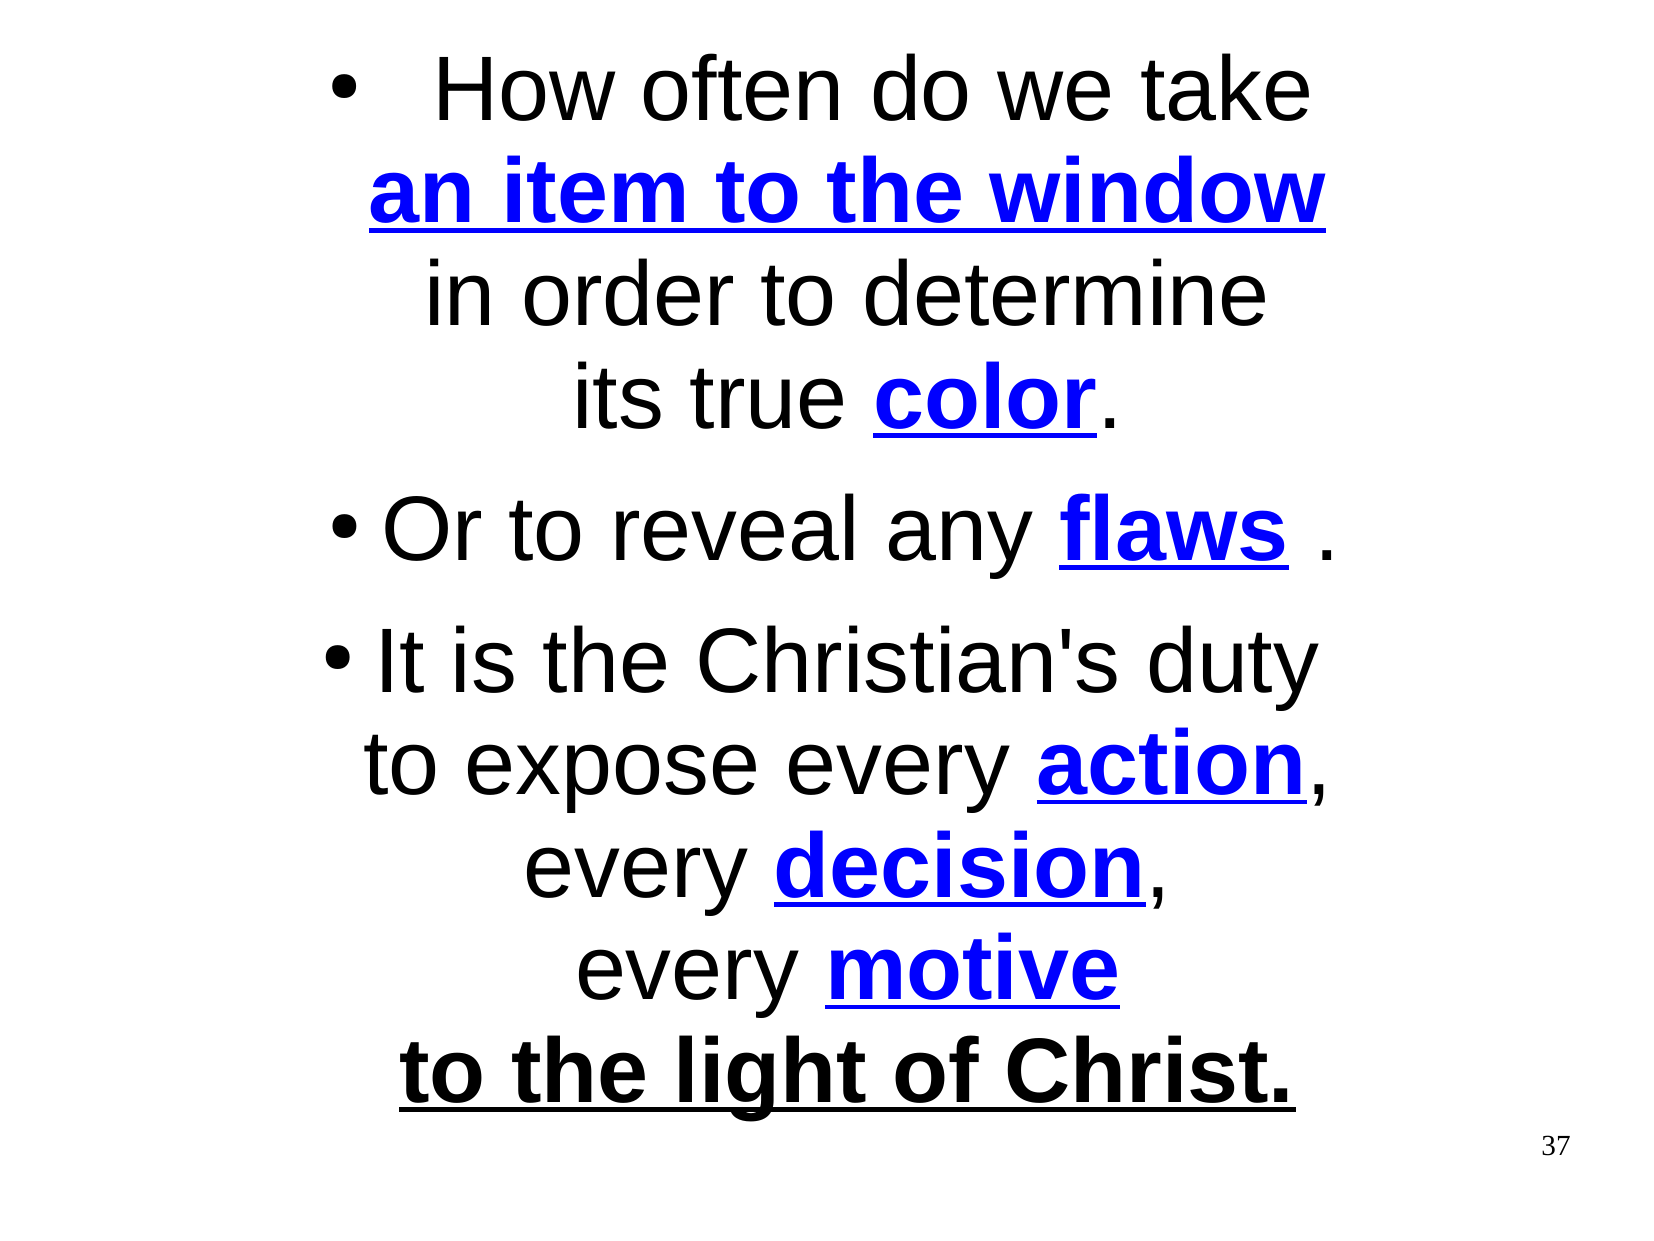

# How often do we take an item to the window in order to determine its true color.
Or to reveal any flaws .
It is the Christian's duty
to expose every action,
every decision,
every motive
to the light of Christ.
37